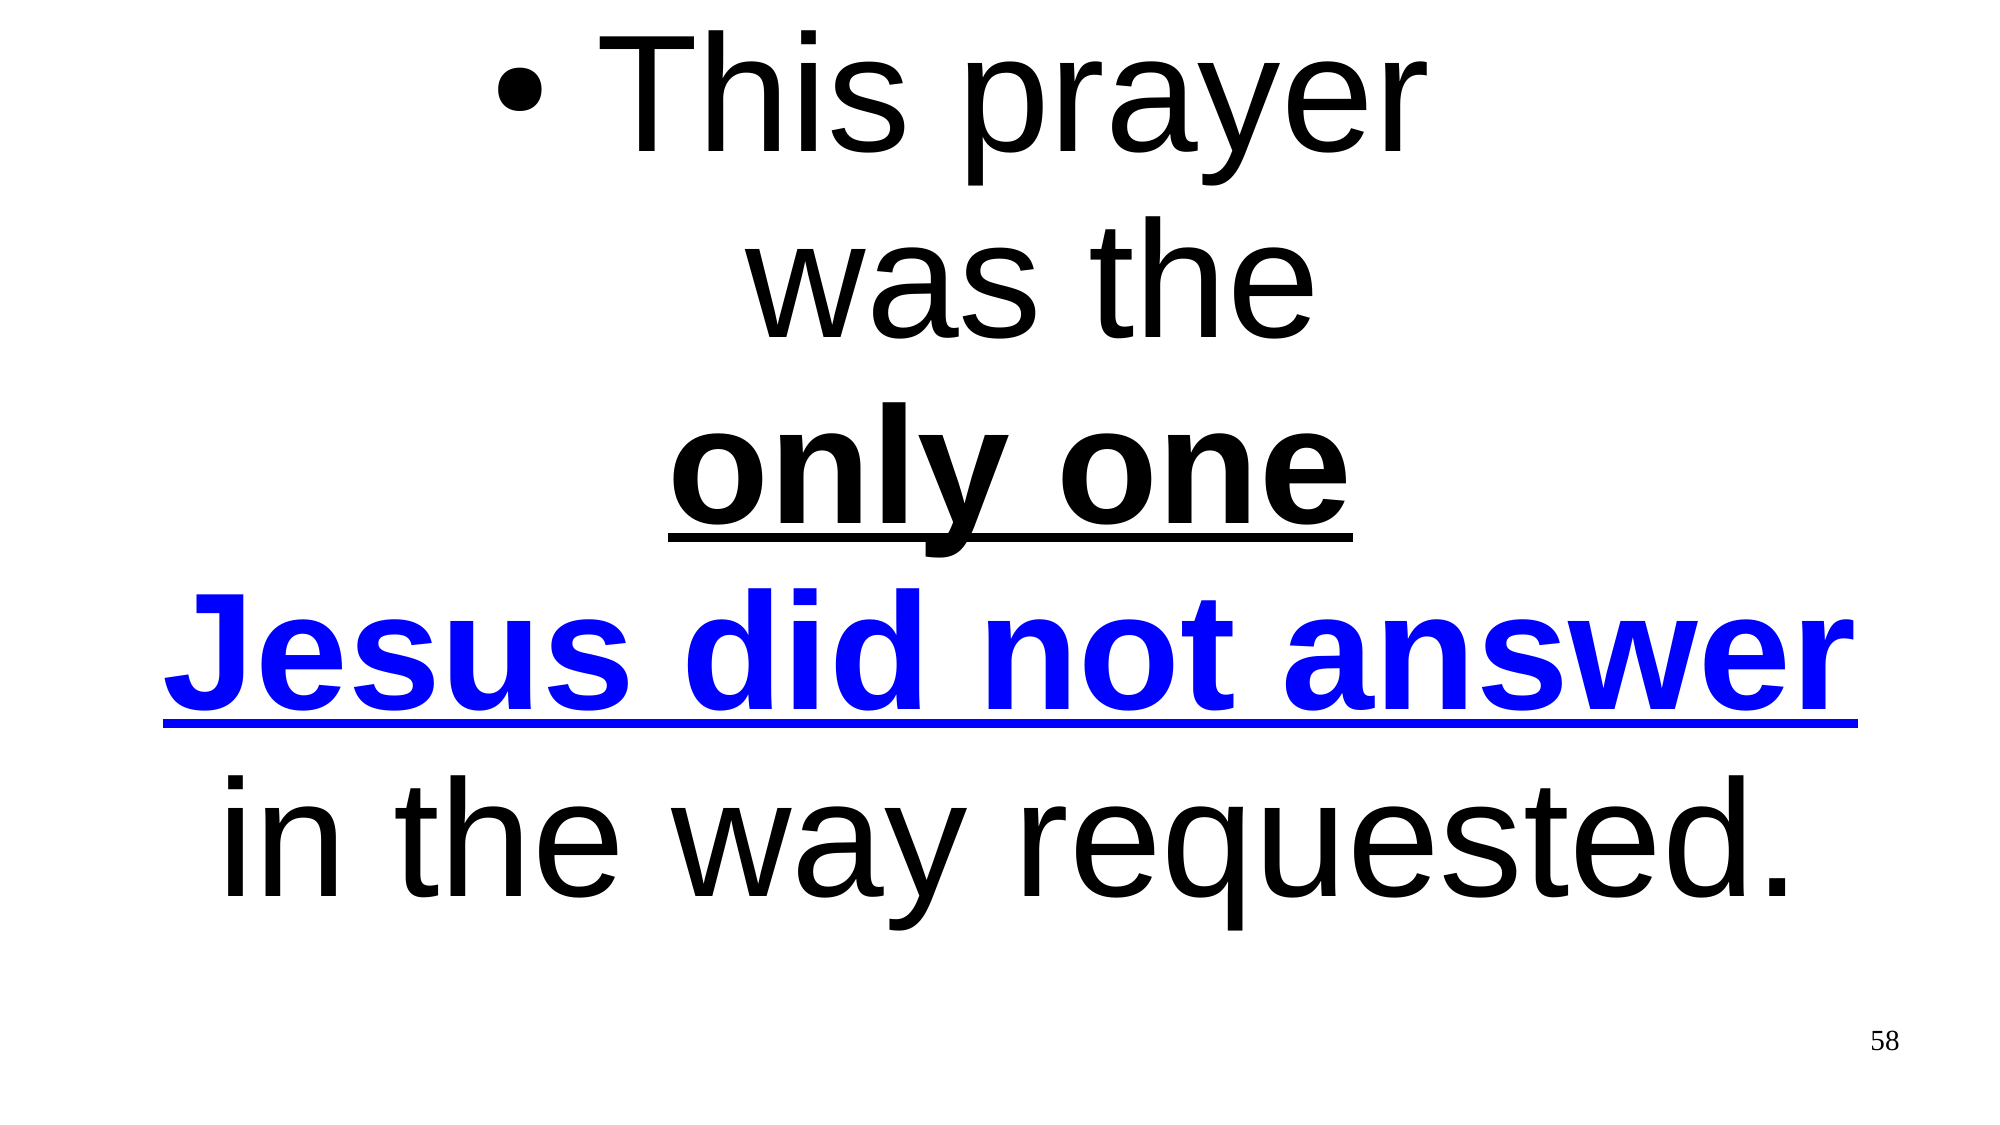

# This prayer was the only one Jesus did not answer in the way requested.
58